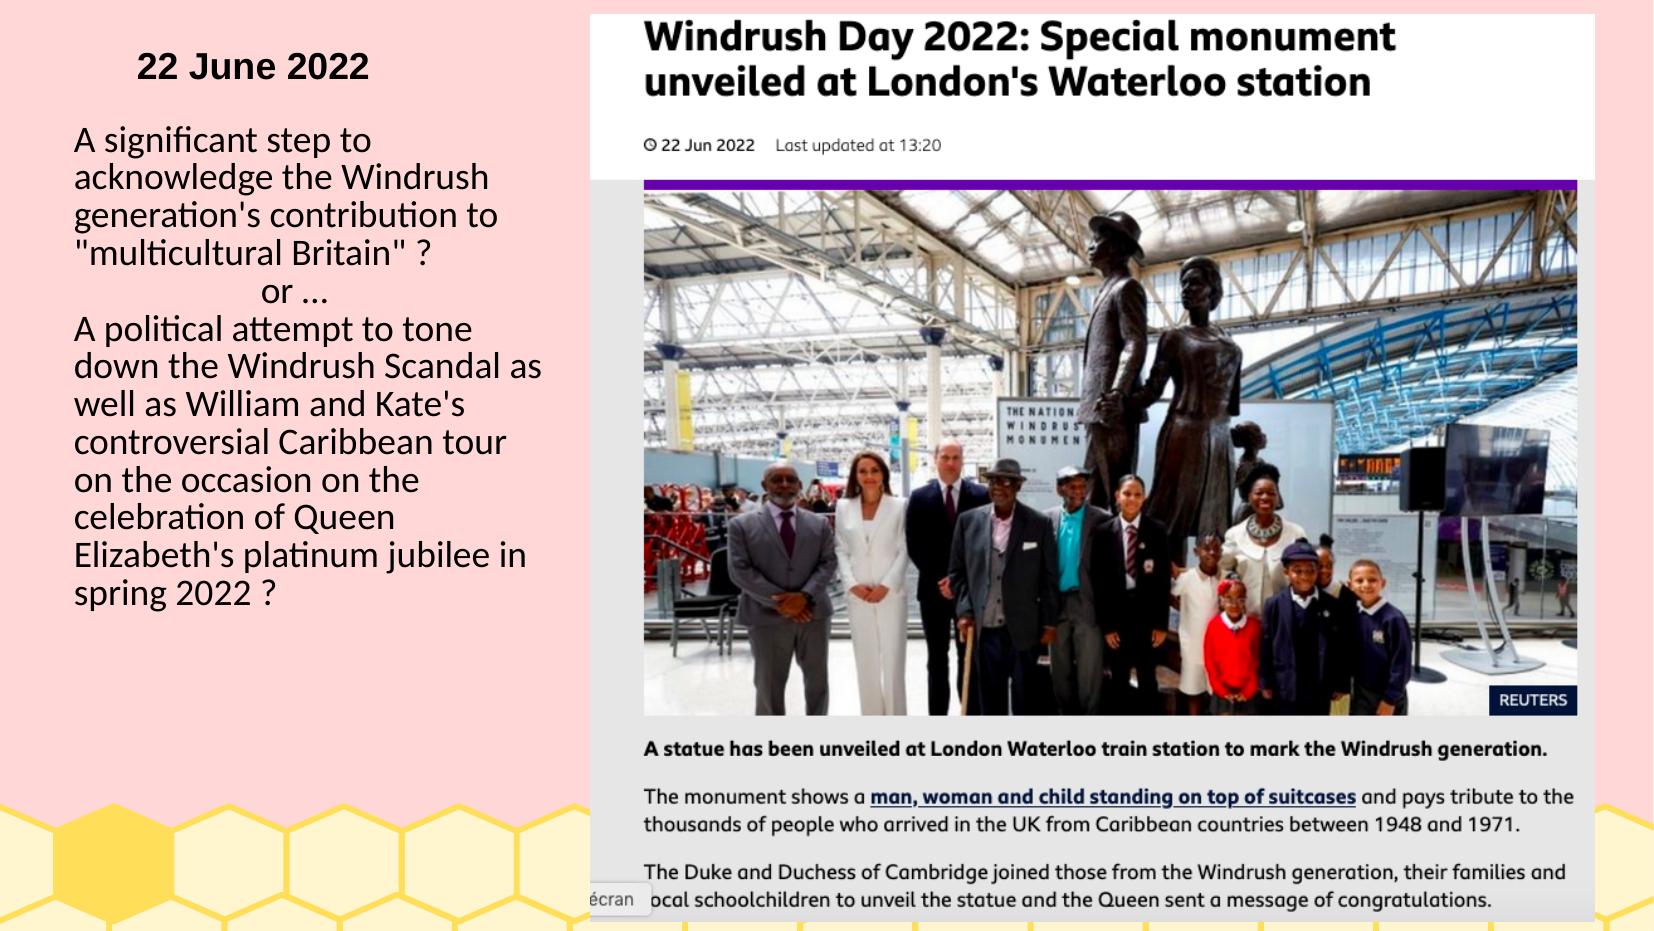

22 June 2022
A significant step to acknowledge the Windrush generation's contribution to "multicultural Britain" ?
 or …
A political attempt to tone down the Windrush Scandal as well as William and Kate's controversial Caribbean tour on the occasion on the celebration of Queen Elizabeth's platinum jubilee in spring 2022 ?